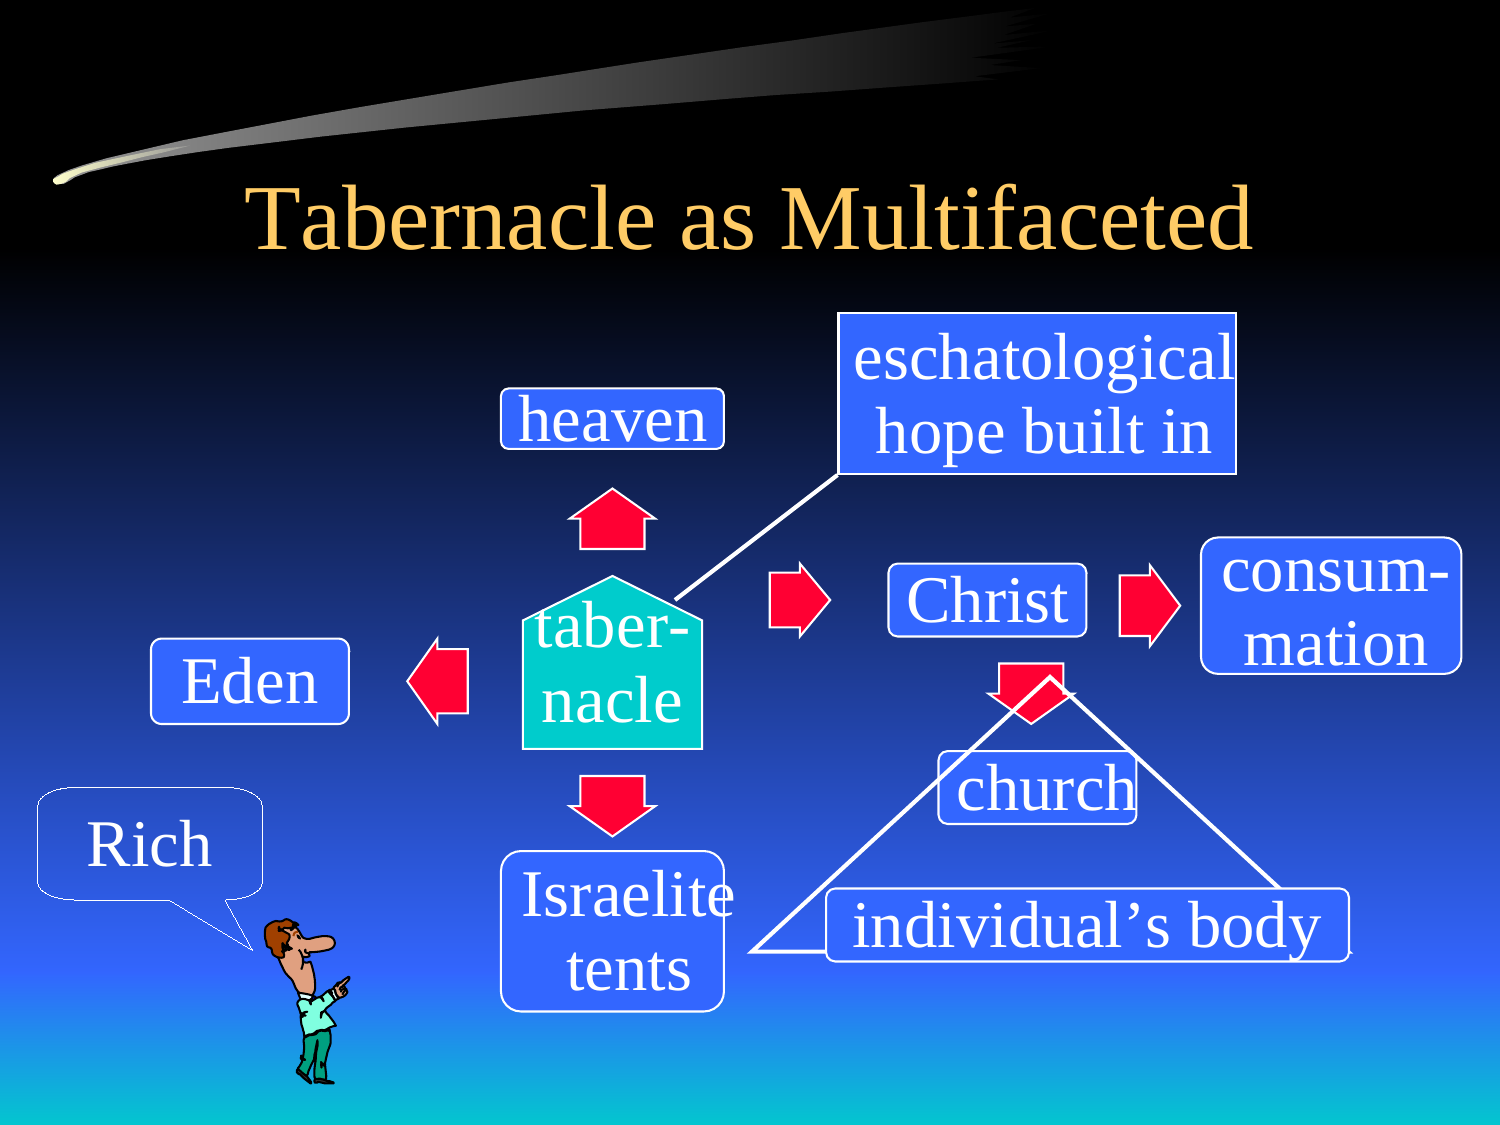

# Tabernacle as Multifaceted
eschatological
hope built in
heaven
consum-
mation
Christ
taber-
nacle
Eden
church
individual’s body
Israelite
tents
Rich